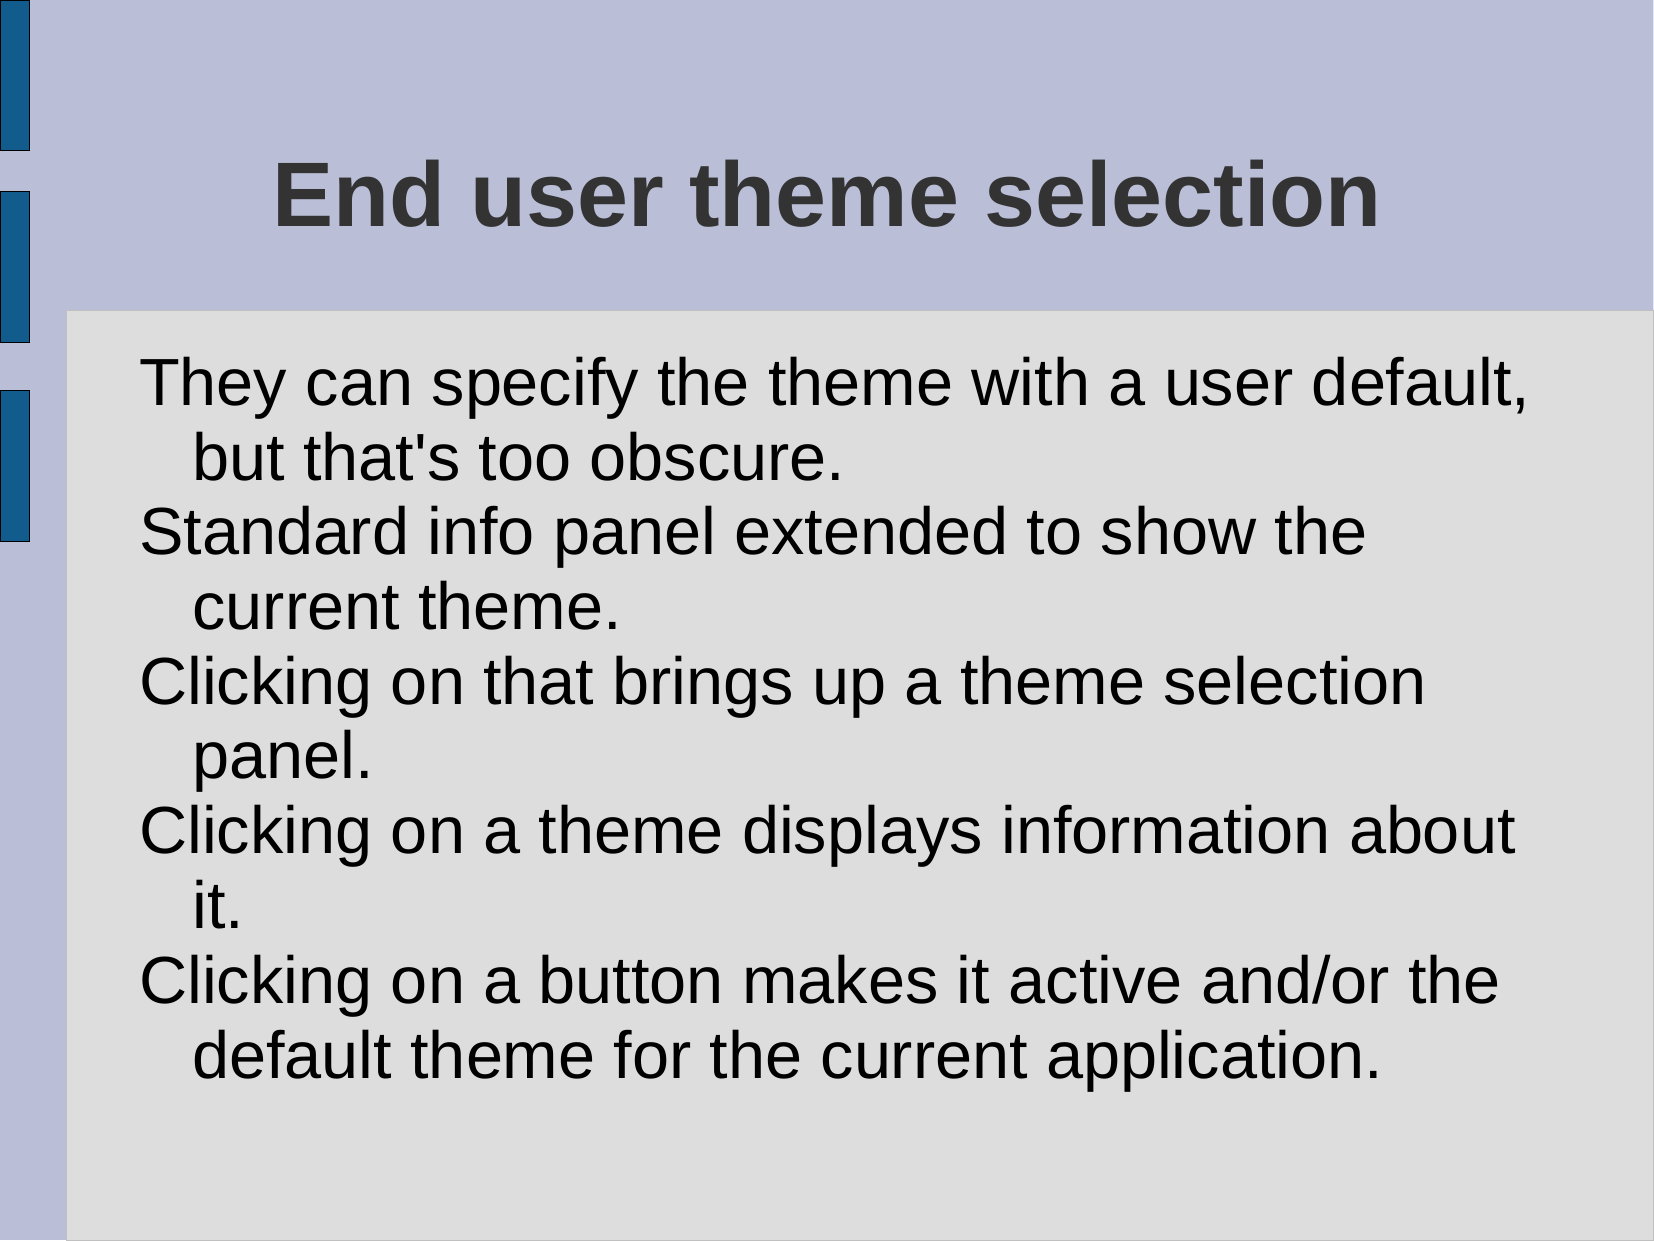

# End user theme selection
They can specify the theme with a user default, but that's too obscure.
Standard info panel extended to show the current theme.
Clicking on that brings up a theme selection panel.
Clicking on a theme displays information about it.
Clicking on a button makes it active and/or the default theme for the current application.